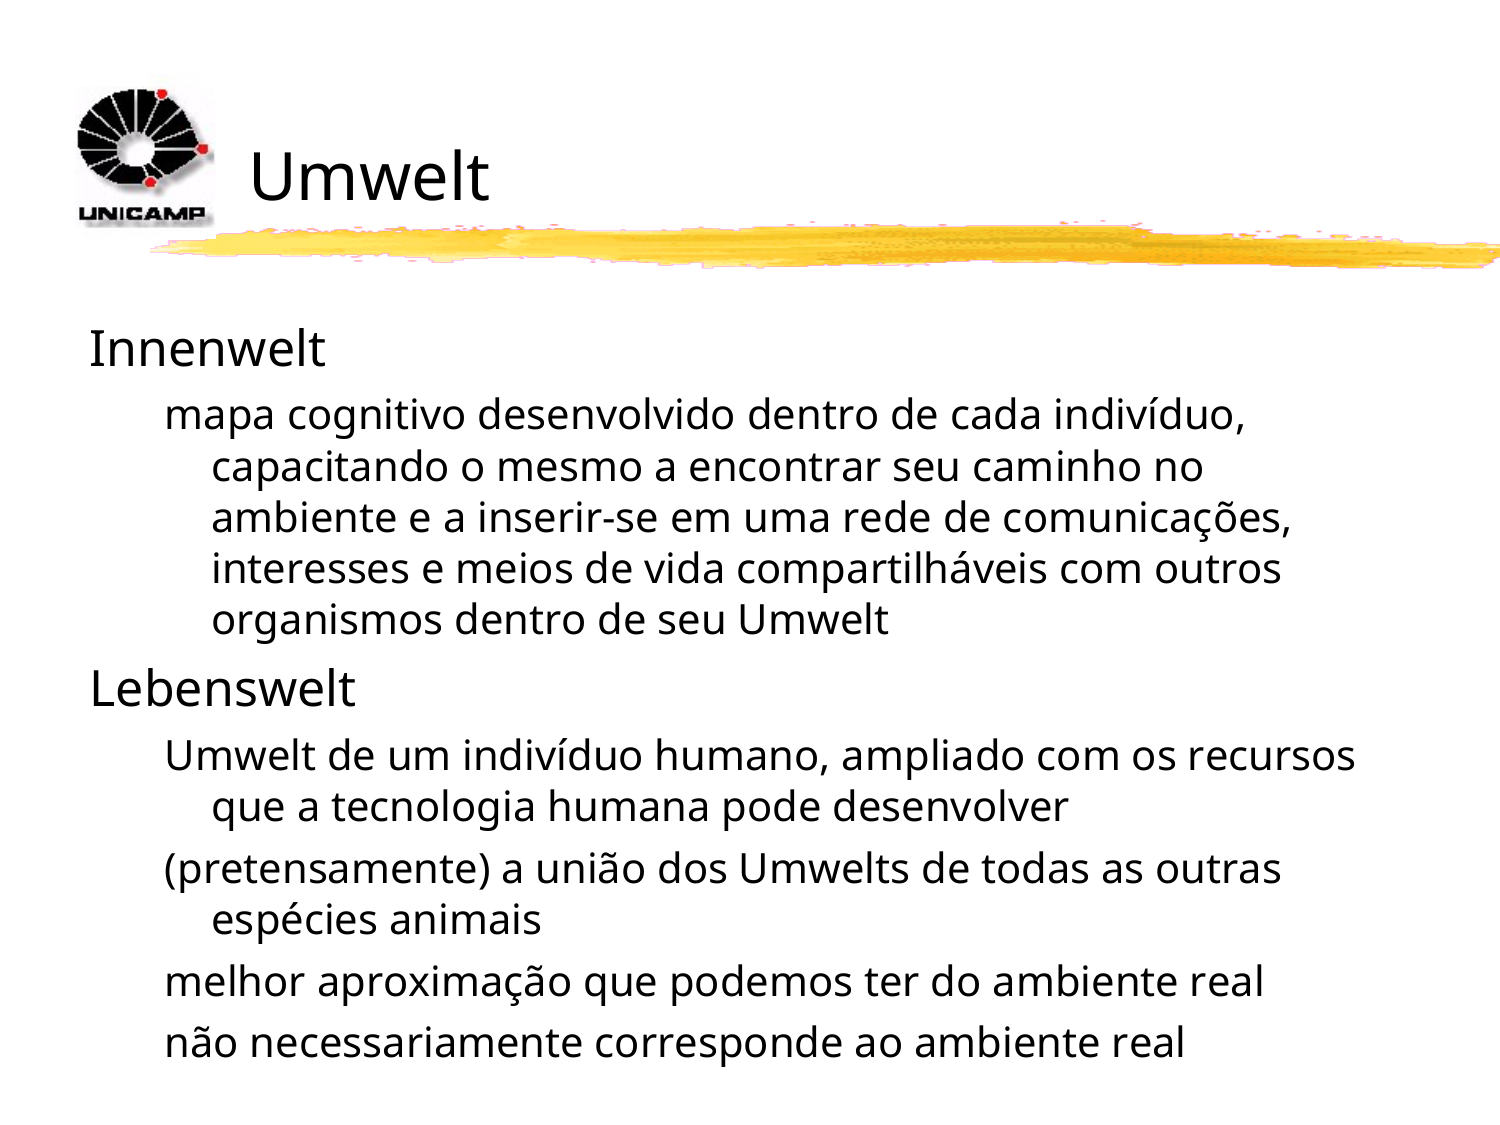

# Umwelt
Innenwelt
mapa cognitivo desenvolvido dentro de cada indivíduo, capacitando o mesmo a encontrar seu caminho no ambiente e a inserir-se em uma rede de comunicações, interesses e meios de vida compartilháveis com outros organismos dentro de seu Umwelt
Lebenswelt
Umwelt de um indivíduo humano, ampliado com os recursos que a tecnologia humana pode desenvolver
(pretensamente) a união dos Umwelts de todas as outras espécies animais
melhor aproximação que podemos ter do ambiente real
não necessariamente corresponde ao ambiente real